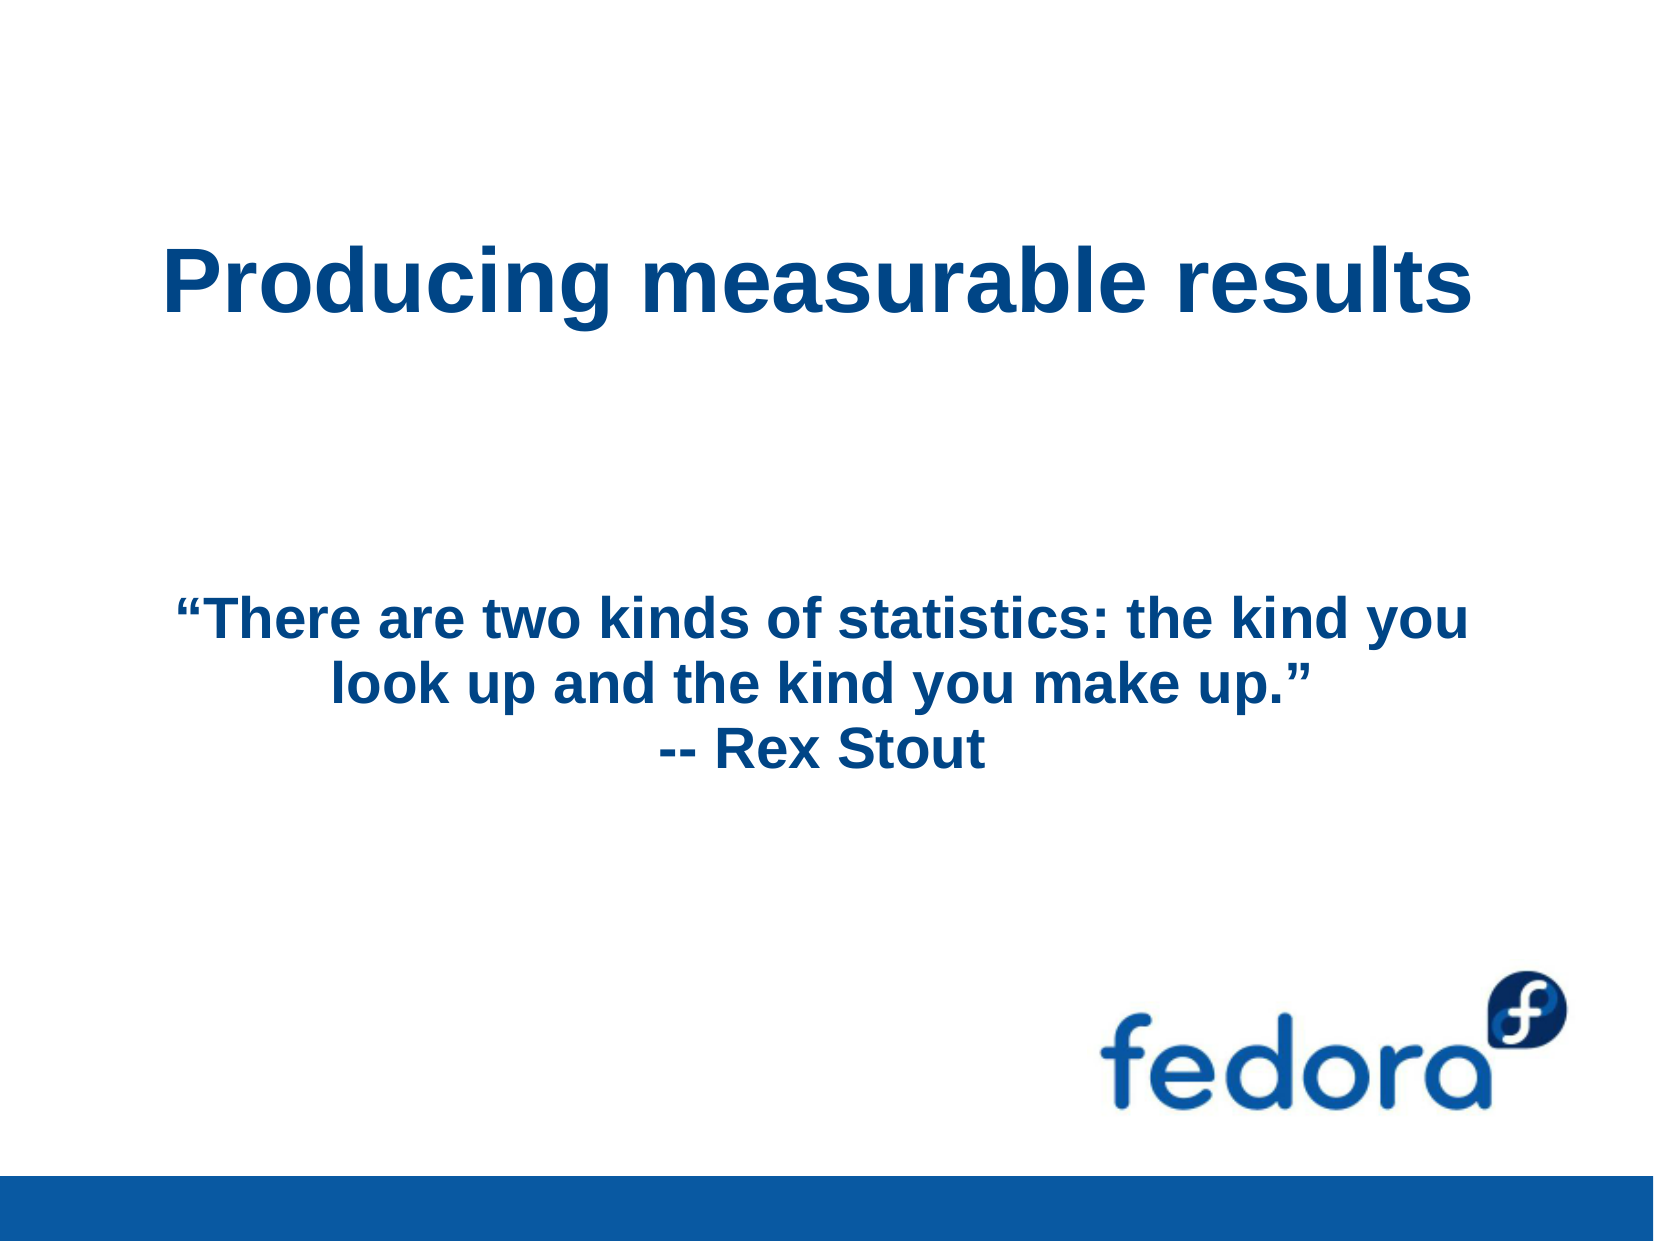

Producing measurable results
“There are two kinds of statistics: the kind you look up and the kind you make up.”
-- Rex Stout